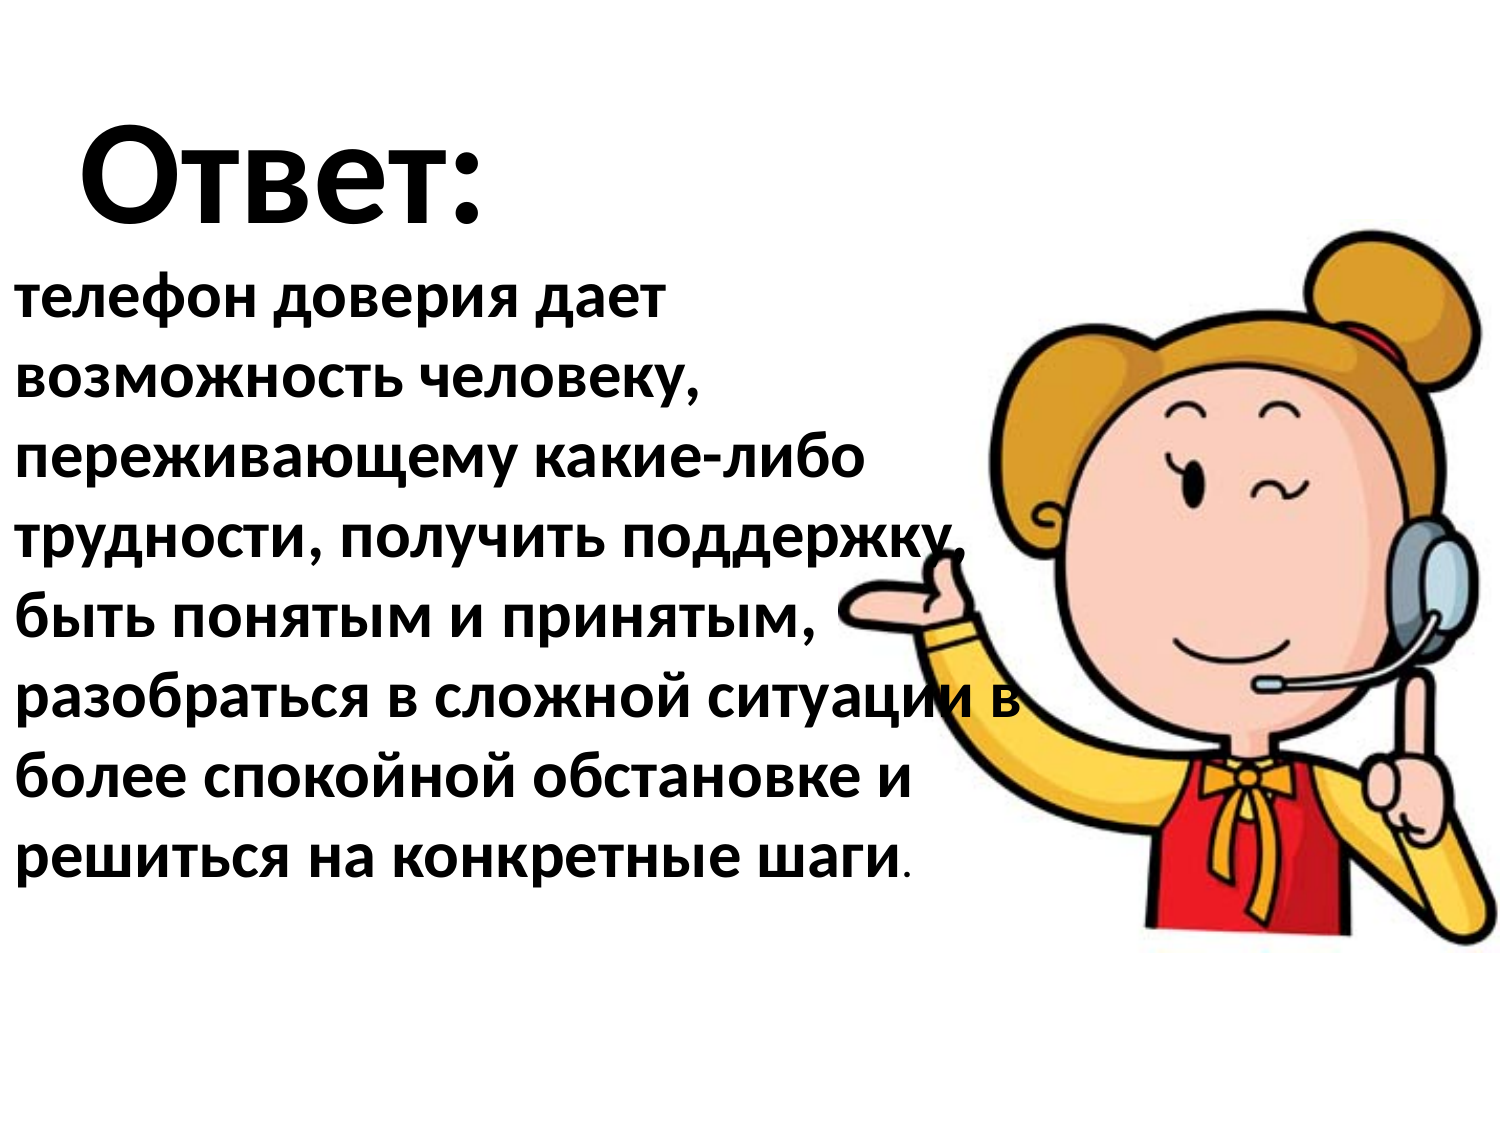

Ответ:
телефон доверия дает возможность человеку, переживающему какие-либо трудности, получить поддержку, быть понятым и принятым, разобраться в сложной ситуации в более спокойной обстановке и решиться на конкретные шаги.